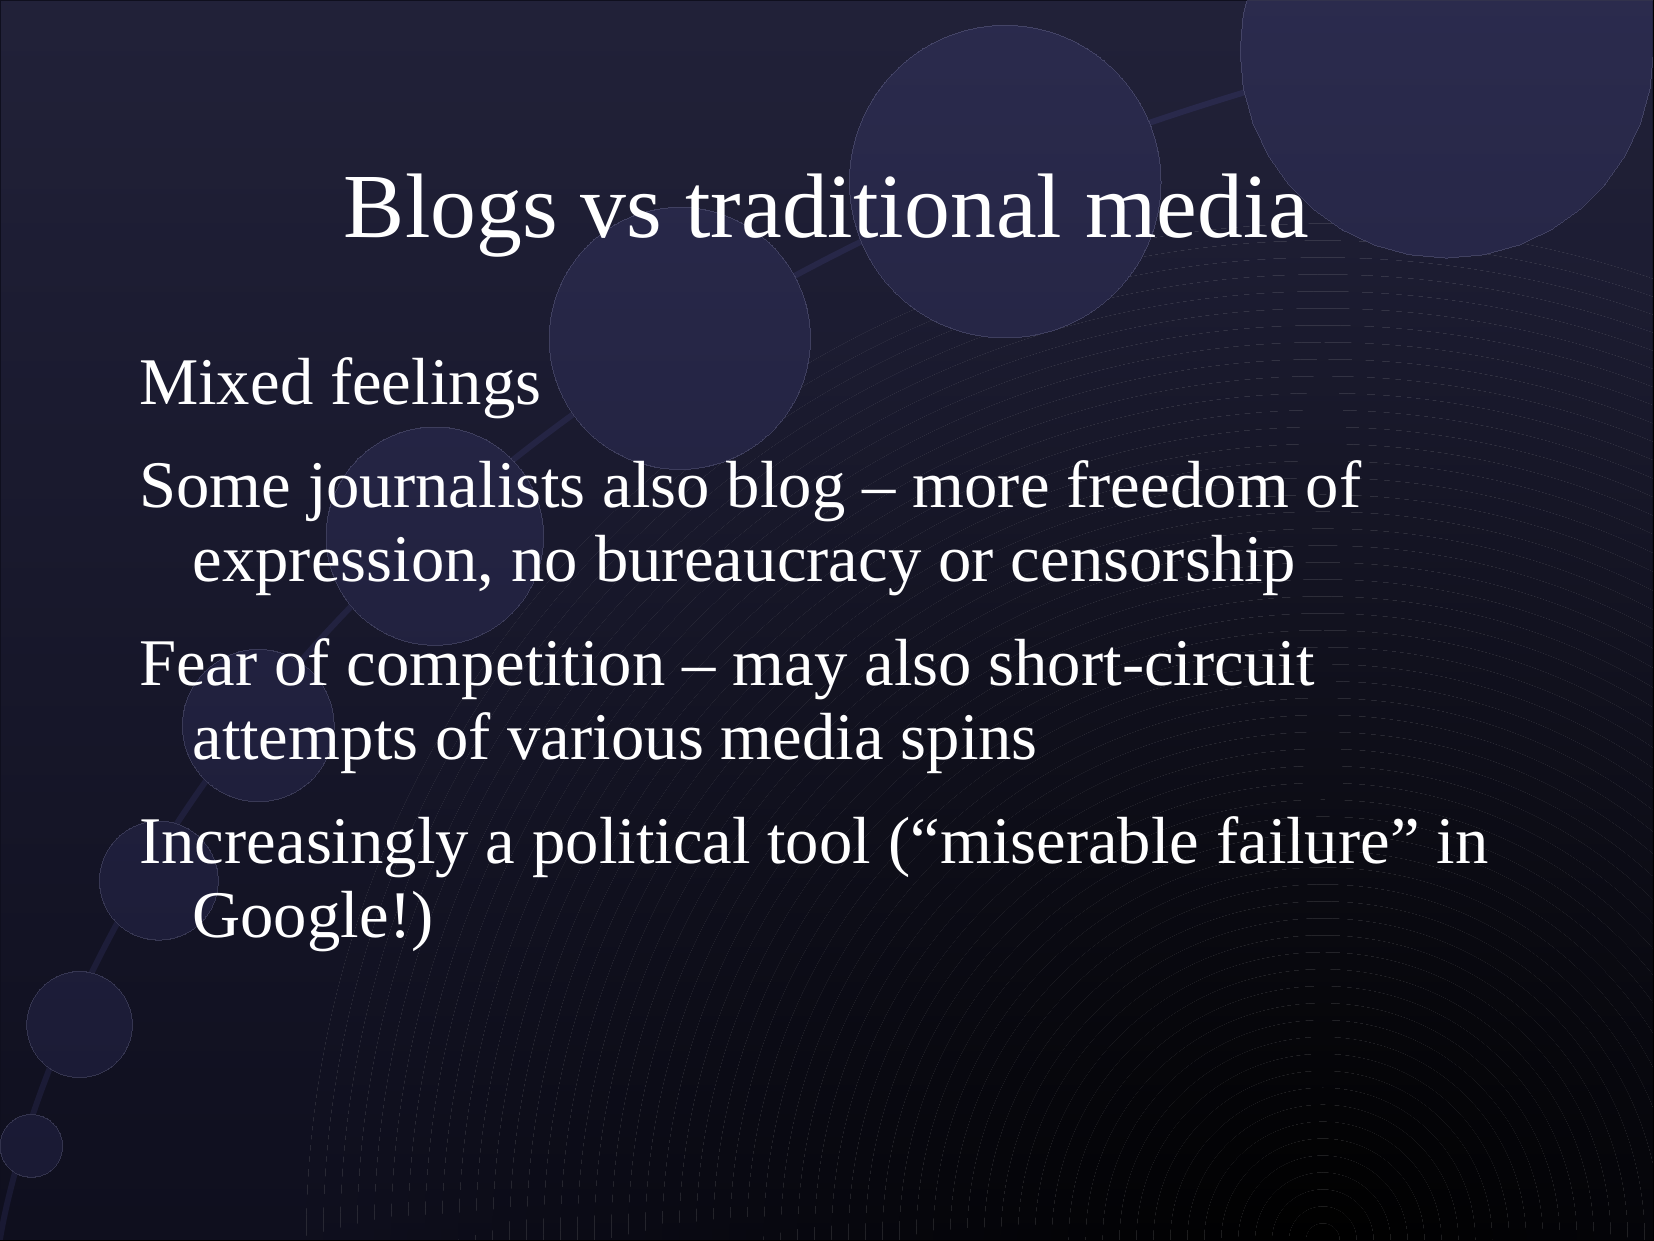

# Blogs vs traditional media
Mixed feelings
Some journalists also blog – more freedom of expression, no bureaucracy or censorship
Fear of competition – may also short-circuit attempts of various media spins
Increasingly a political tool (“miserable failure” in Google!)